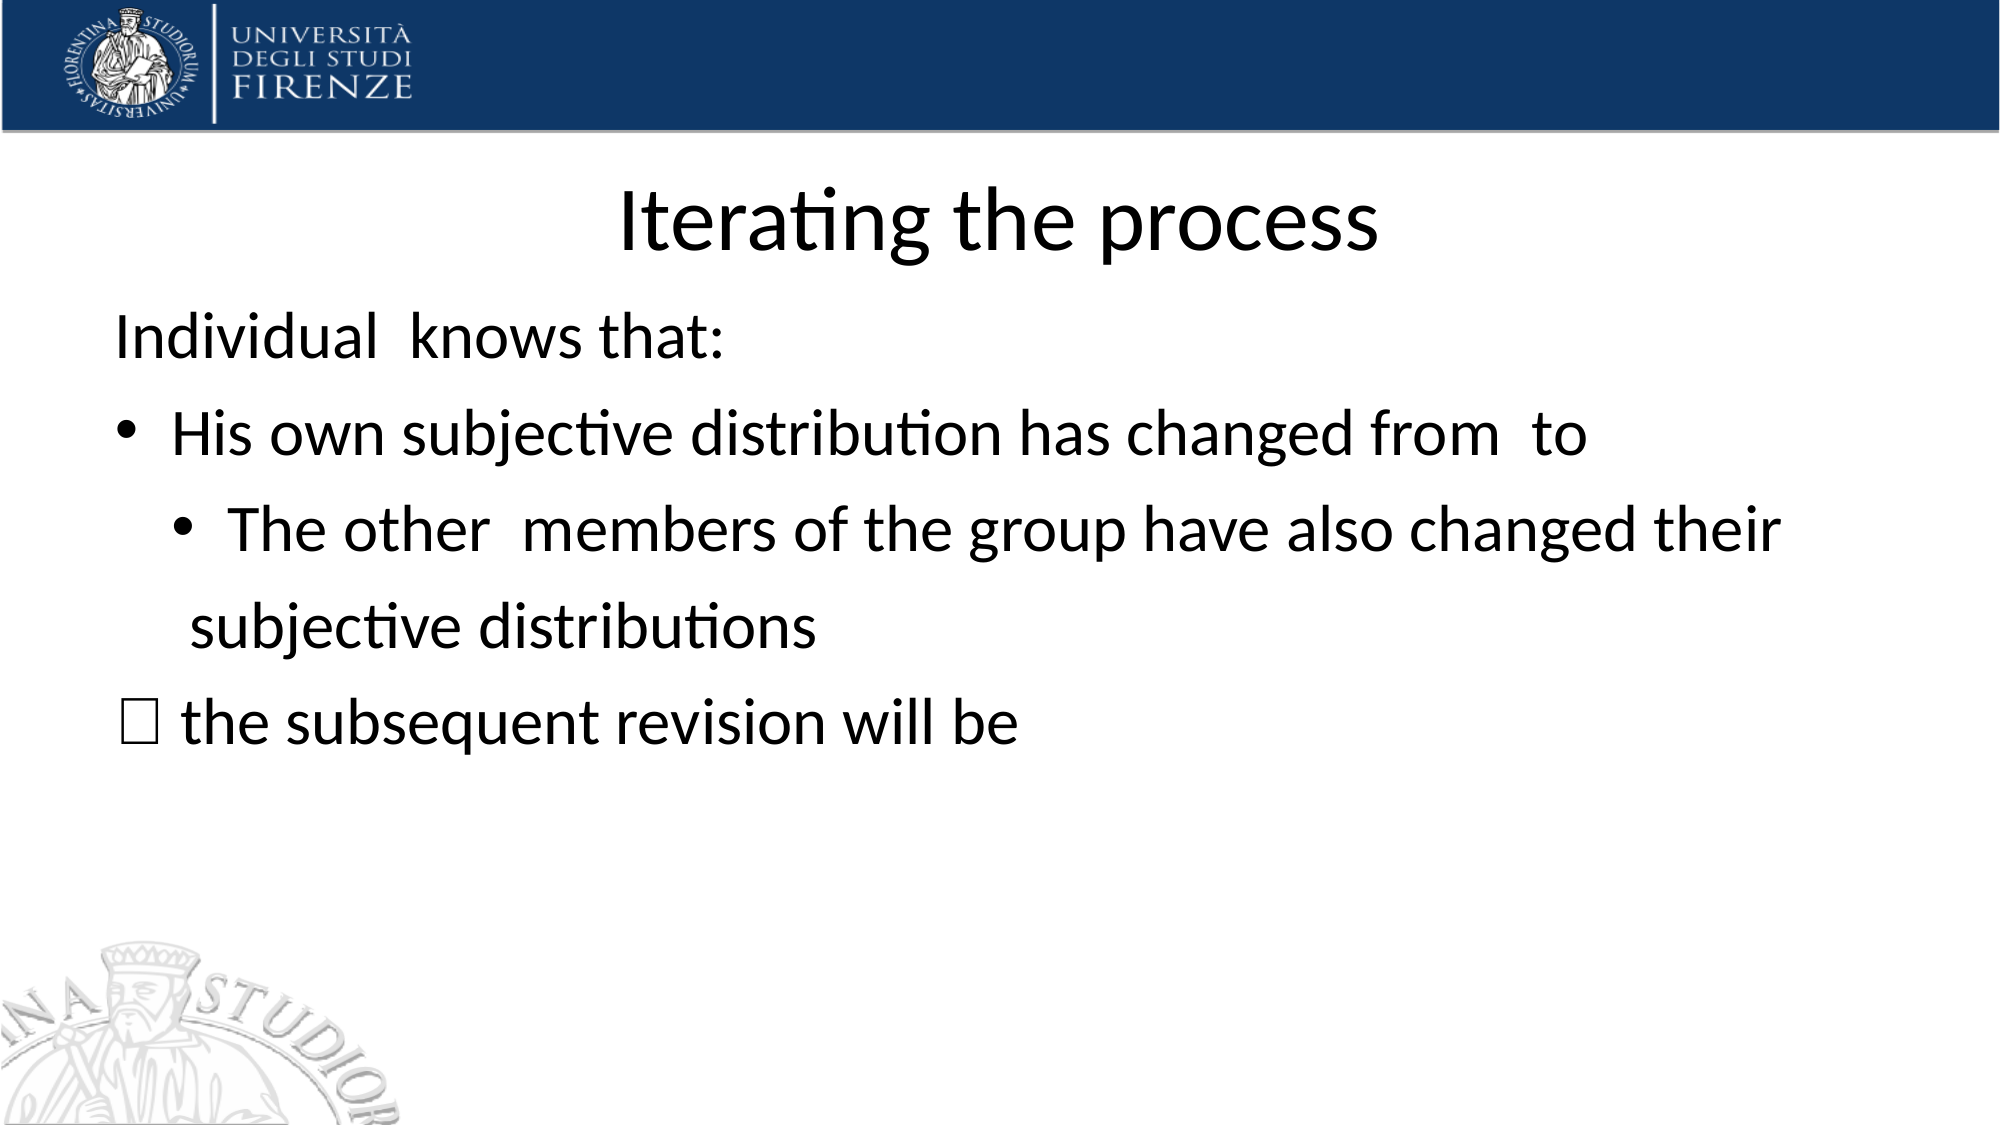

# Iterating the process
Individual knows that:
His own subjective distribution has changed from to
The other members of the group have also changed their
	subjective distributions
 the subsequent revision will be